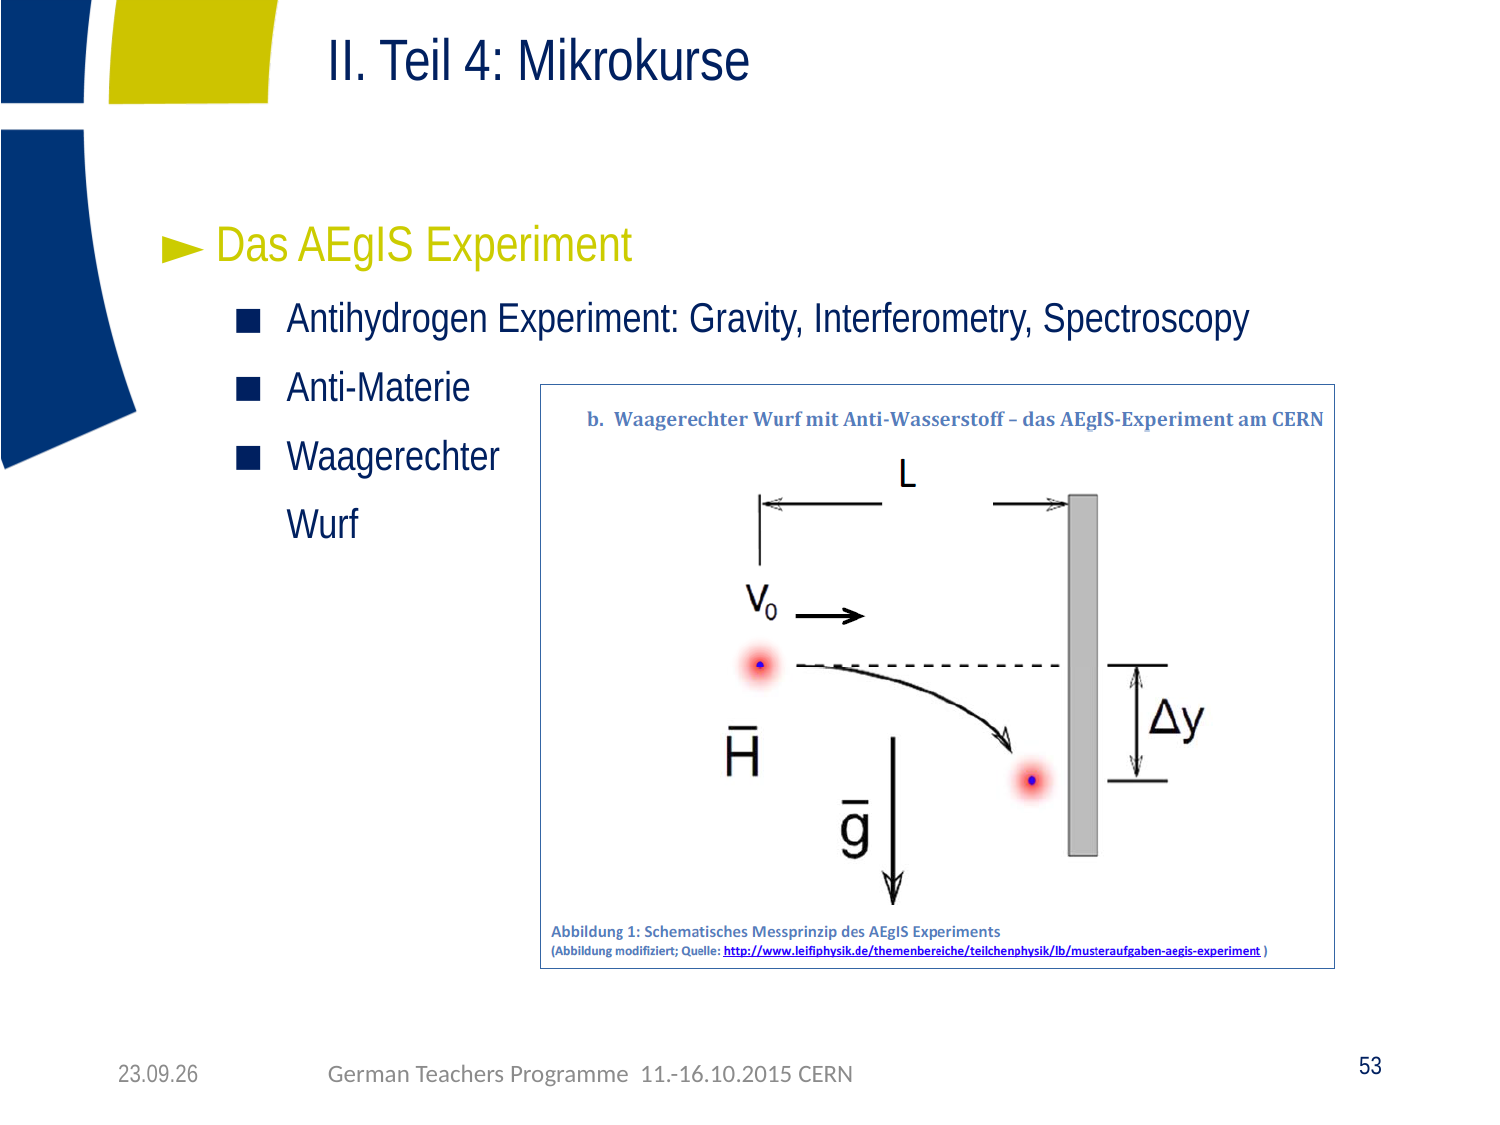

II. Teil 4: Mikrokurse
# Das AEgIS Experiment
Antihydrogen Experiment: Gravity, Interferometry, Spectroscopy
Anti-Materie
Waagerechter
Wurf
German Teachers Programme 11.-16.10.2015 CERN